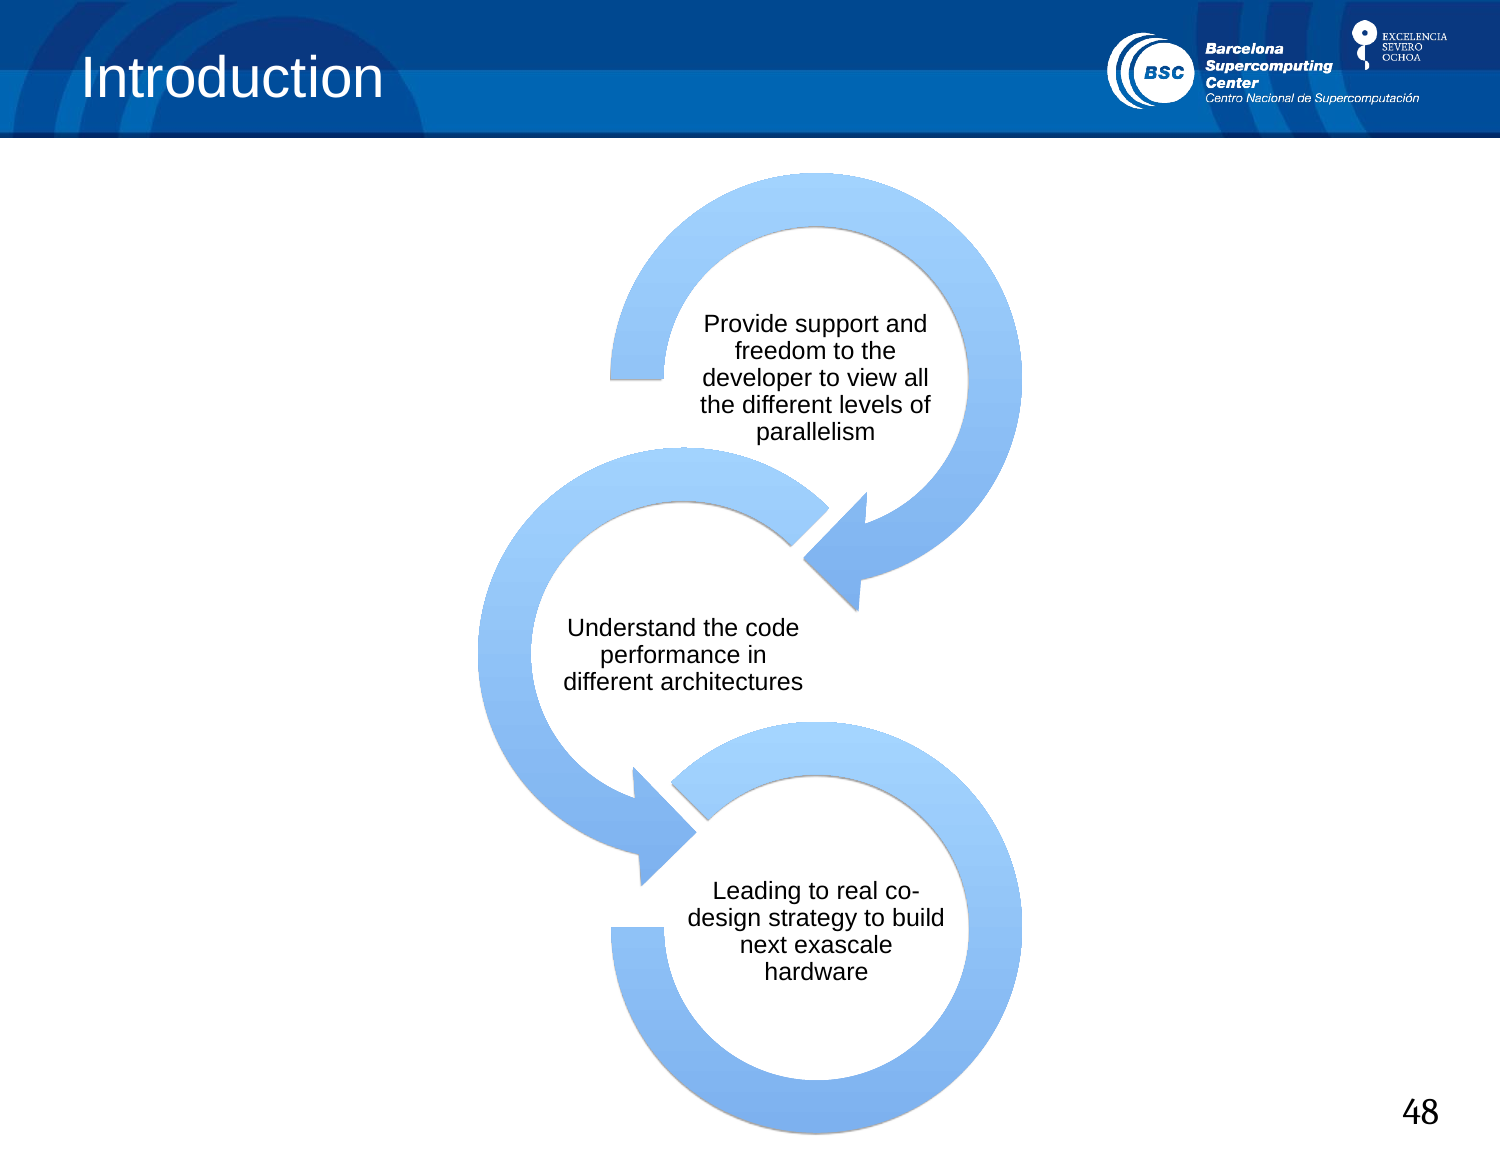

# Introduction
Provide support and freedom to the developer to view all the different levels of parallelism
Understand the code performance in different architectures
Leading to real co-design strategy to build next exascale hardware